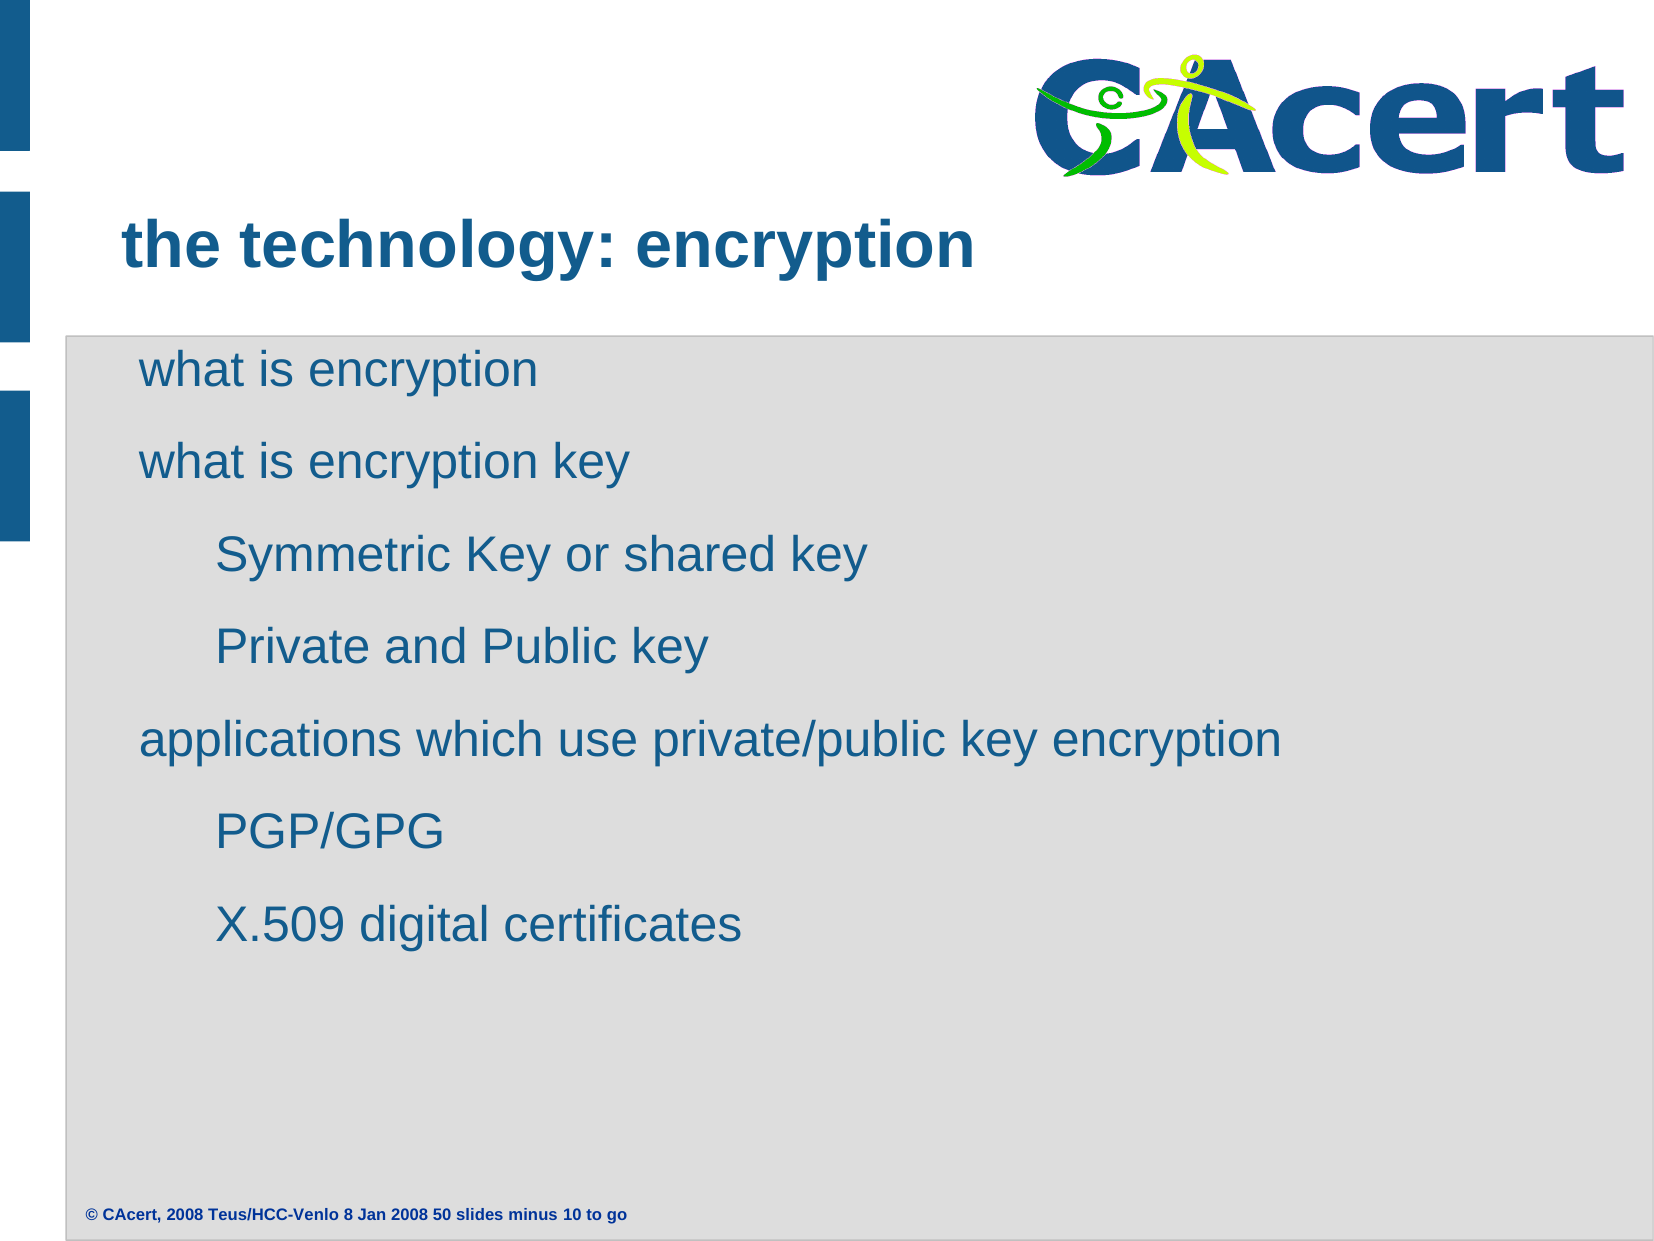

# the technology: encryption
what is encryption
what is encryption key
Symmetric Key or shared key
Private and Public key
applications which use private/public key encryption
PGP/GPG
X.509 digital certificates